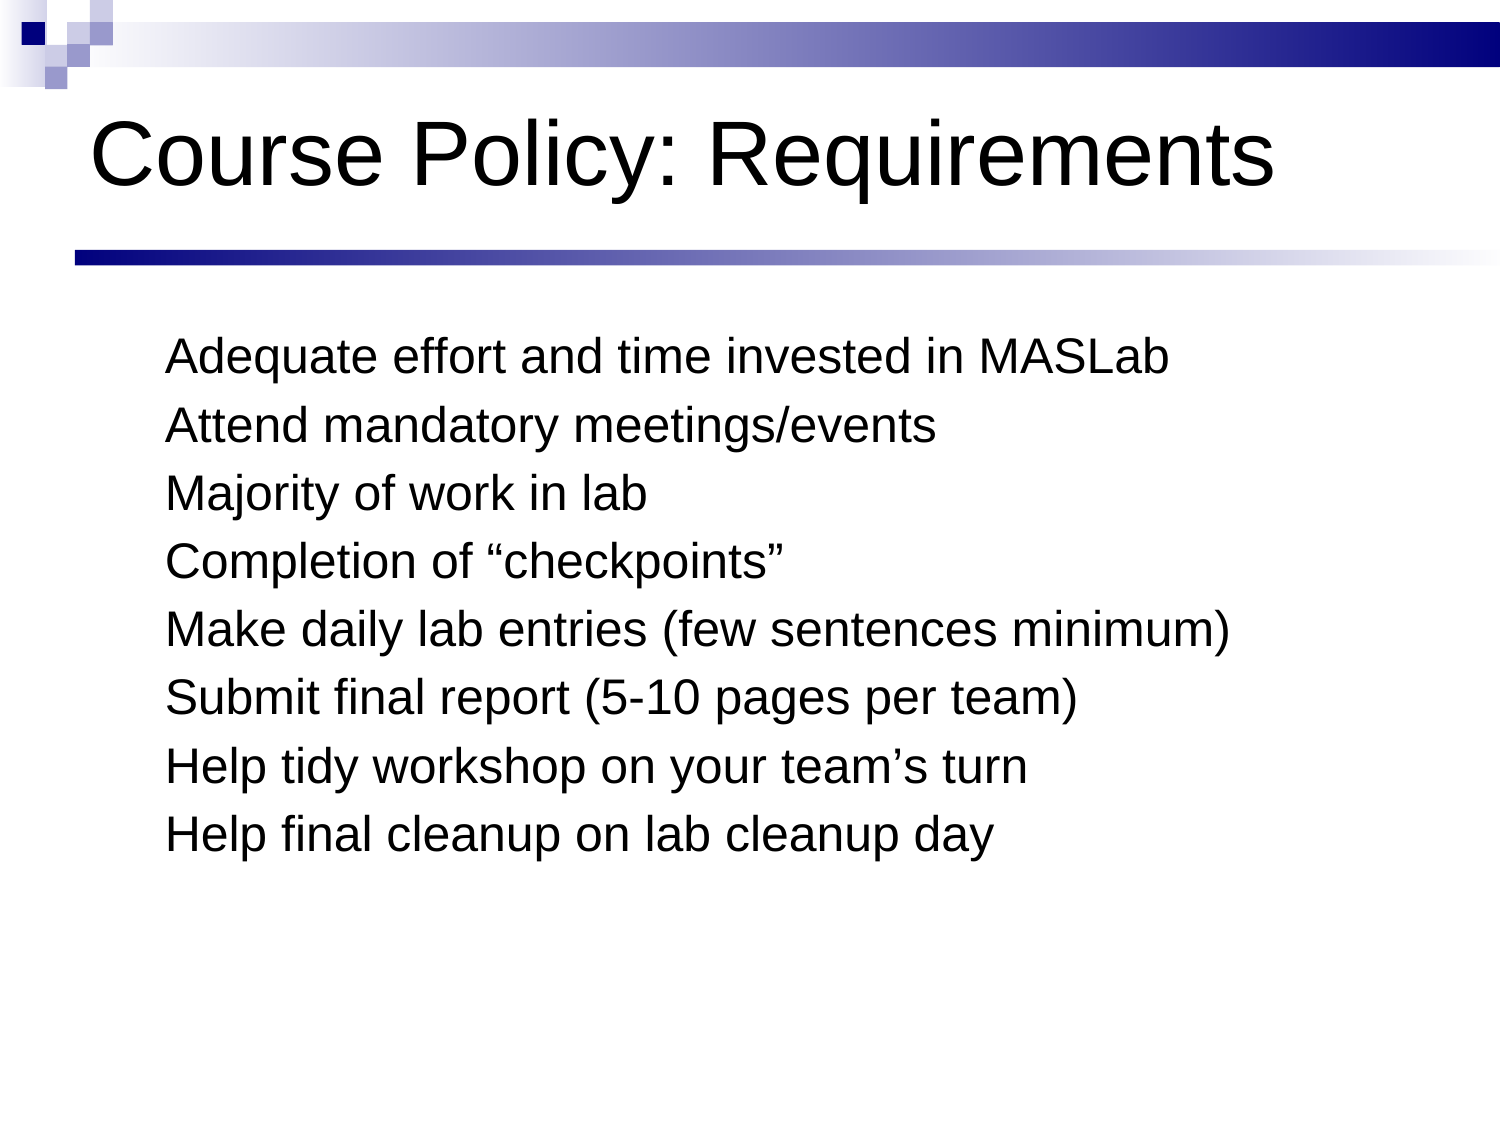

# Course Policy: Requirements
Adequate effort and time invested in MASLab
Attend mandatory meetings/events
Majority of work in lab
Completion of “checkpoints”
Make daily lab entries (few sentences minimum)
Submit final report (5-10 pages per team)
Help tidy workshop on your team’s turn
Help final cleanup on lab cleanup day